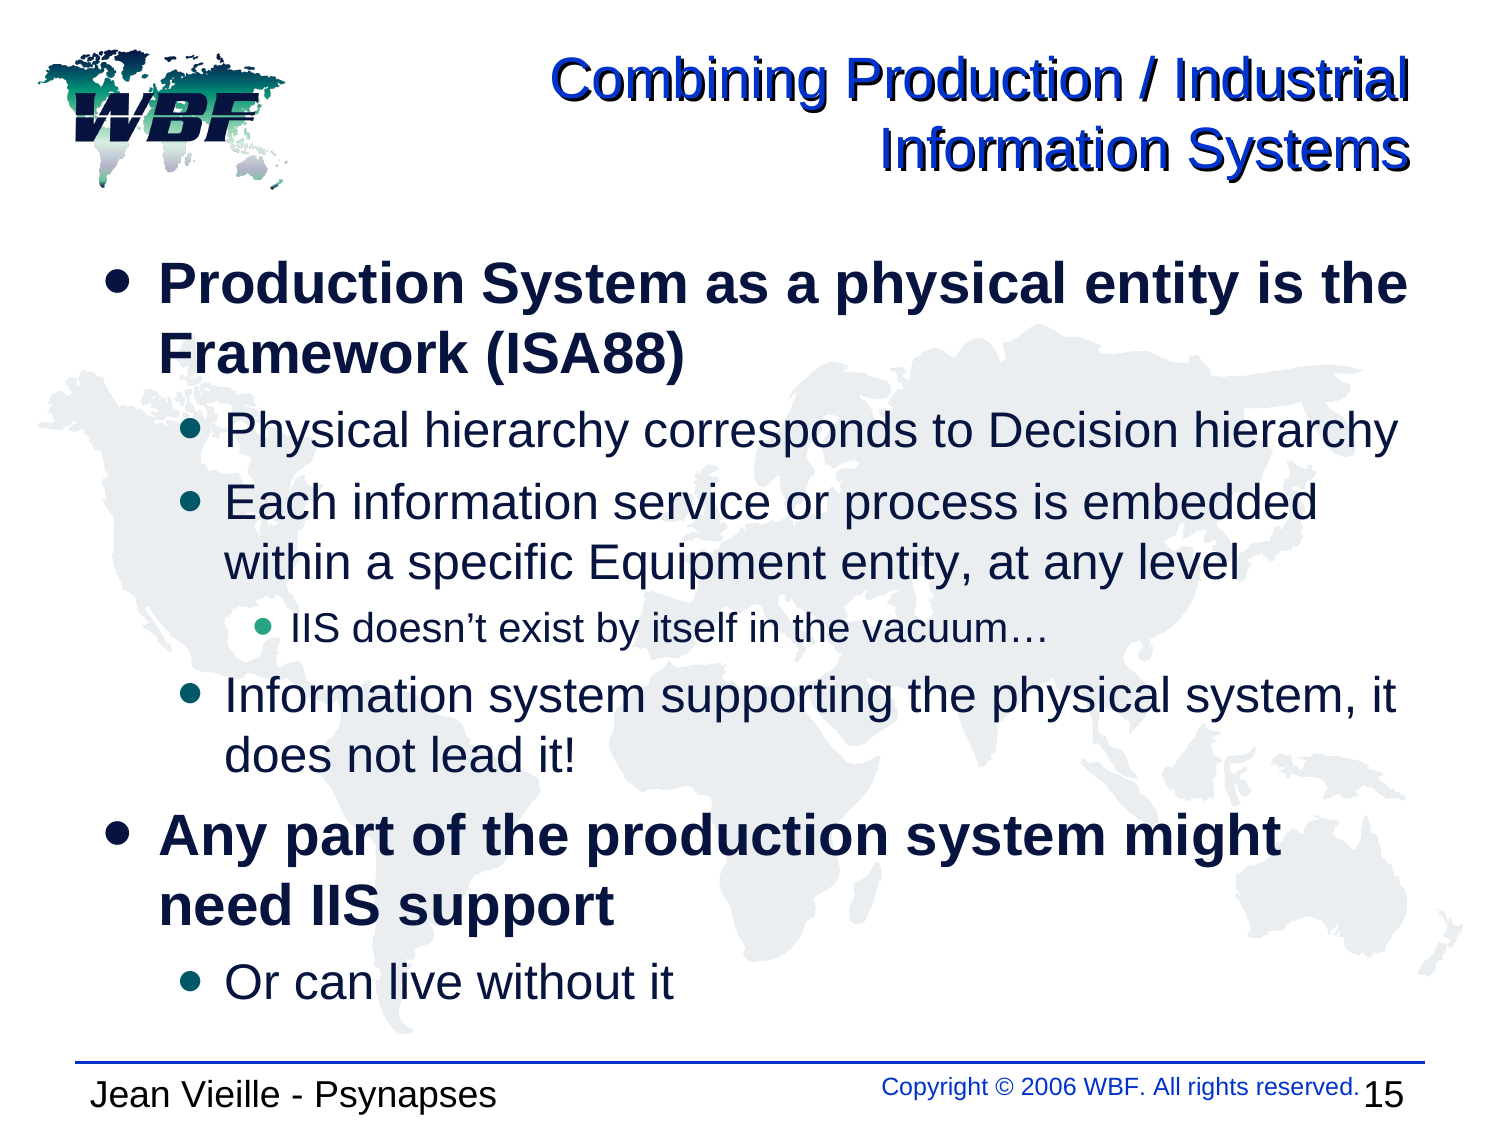

# Combining Production / Industrial Information Systems
Production System as a physical entity is the Framework (ISA88)
Physical hierarchy corresponds to Decision hierarchy
Each information service or process is embedded within a specific Equipment entity, at any level
IIS doesn’t exist by itself in the vacuum…
Information system supporting the physical system, it does not lead it!
Any part of the production system might need IIS support
Or can live without it
Jean Vieille - Psynapses
15